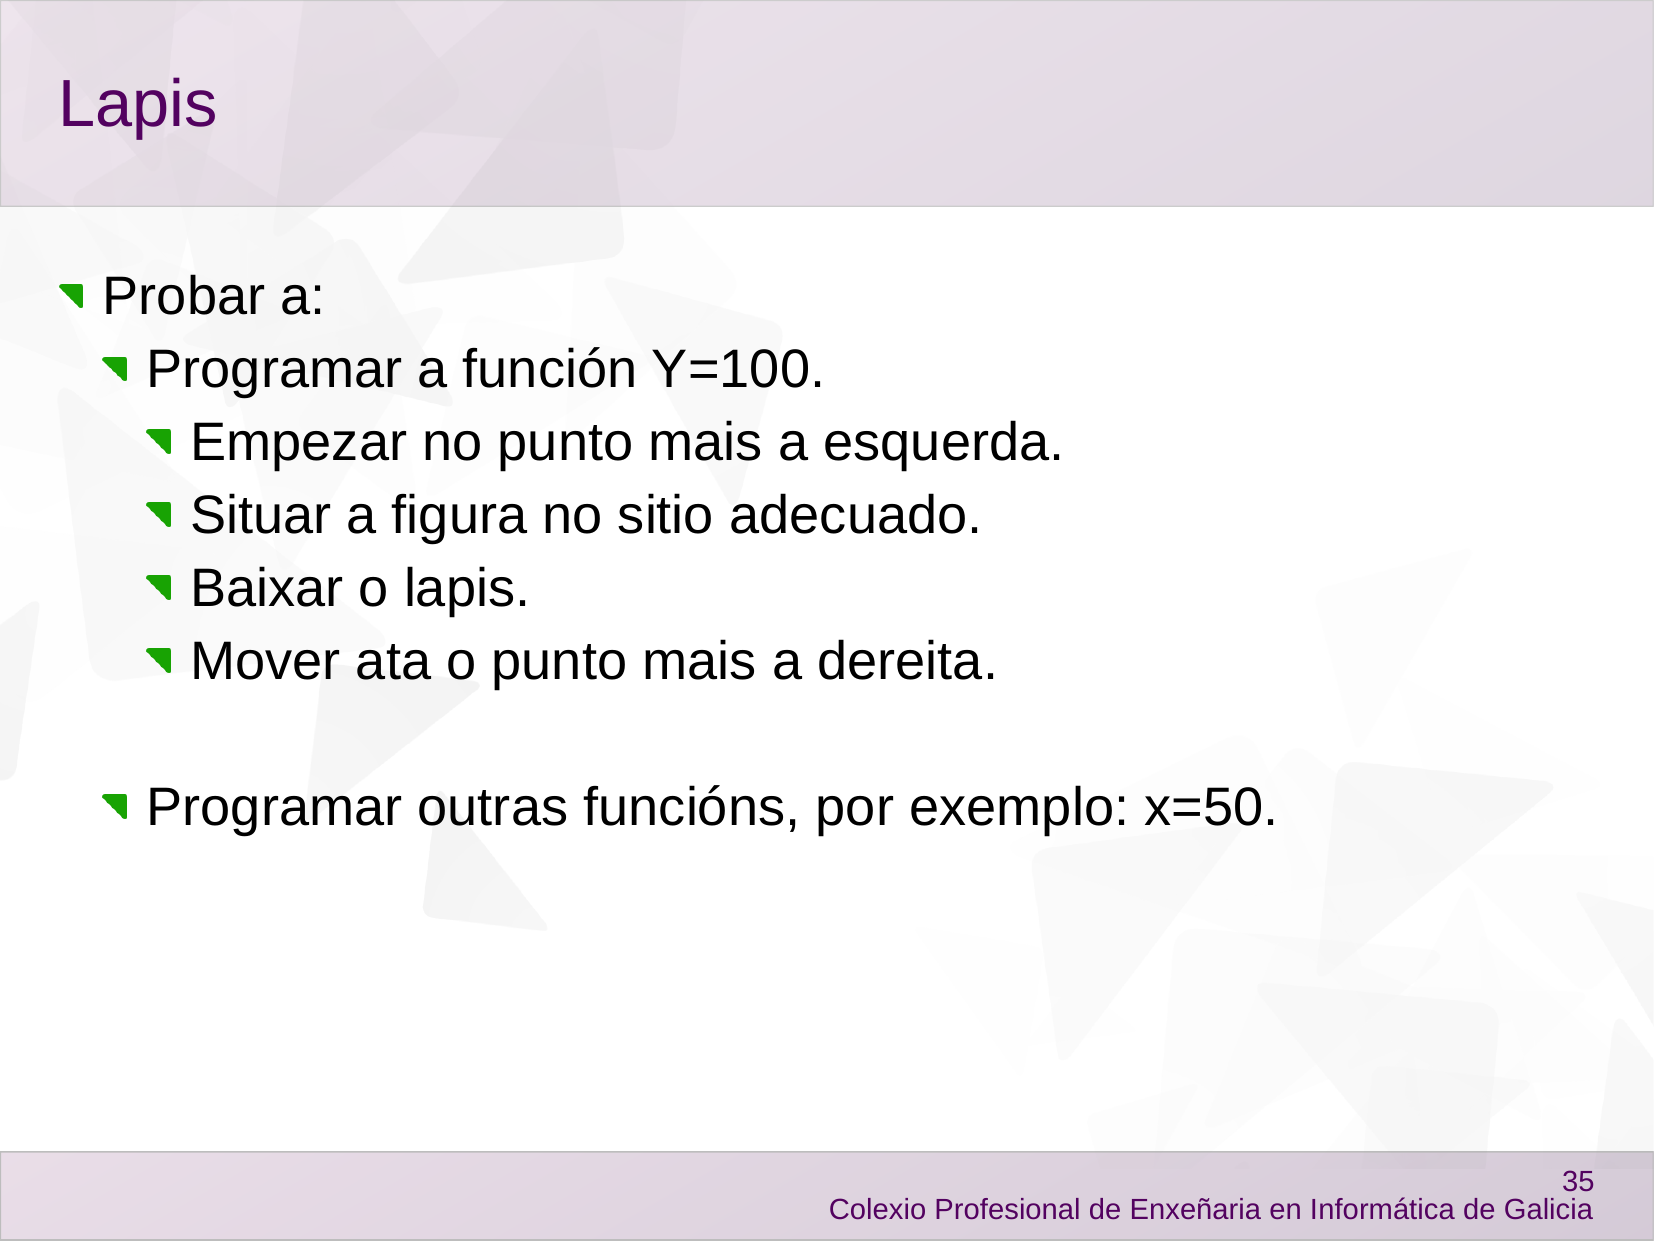

# Lapis
Probar a:
Programar a función Y=100.
Empezar no punto mais a esquerda.
Situar a figura no sitio adecuado.
Baixar o lapis.
Mover ata o punto mais a dereita.
Programar outras funcións, por exemplo: x=50.
35
Colexio Profesional de Enxeñaria en Informática de Galicia